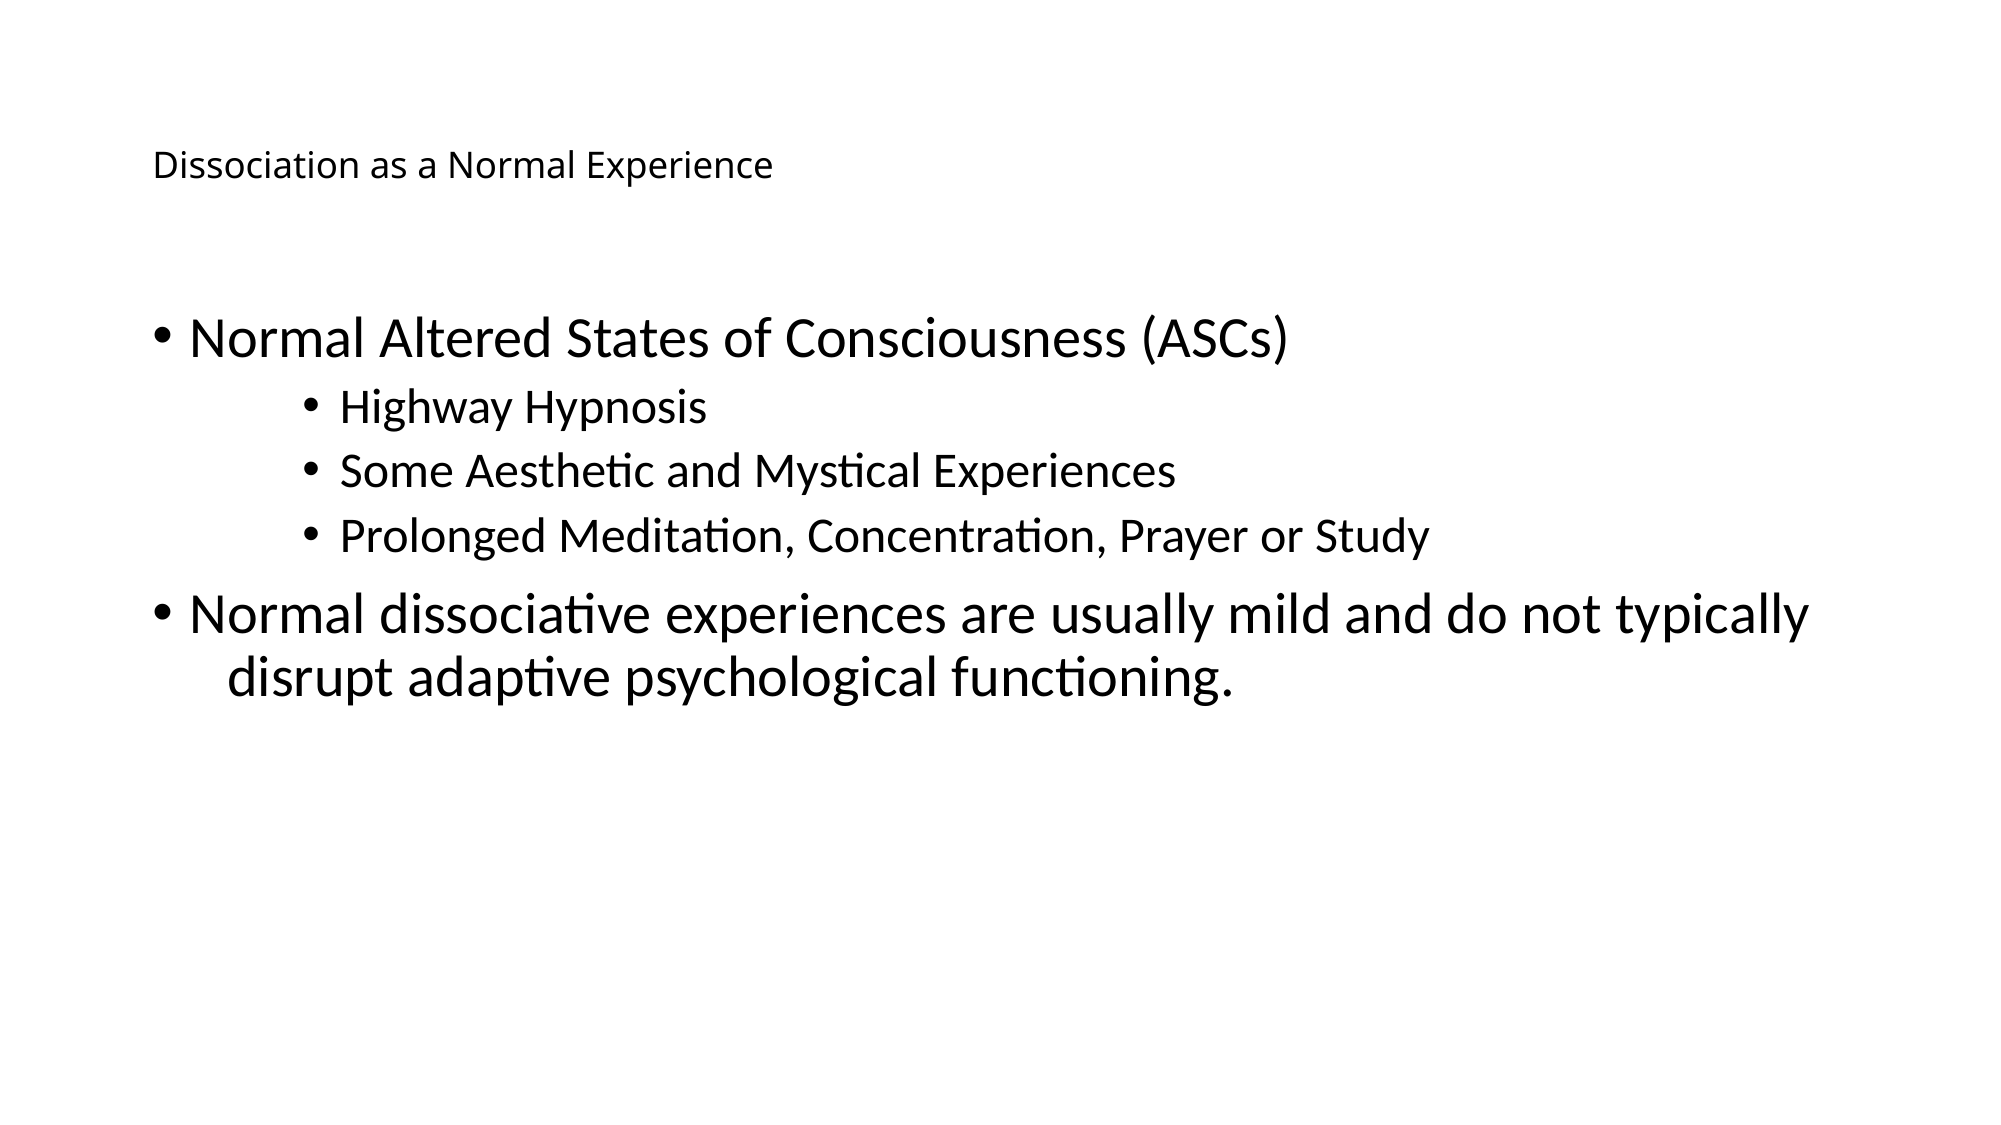

# Dissociation as a Normal Experience
Normal Altered States of Consciousness (ASCs)
Highway Hypnosis
Some Aesthetic and Mystical Experiences
Prolonged Meditation, Concentration, Prayer or Study
Normal dissociative experiences are usually mild and do not typically disrupt adaptive psychological functioning.